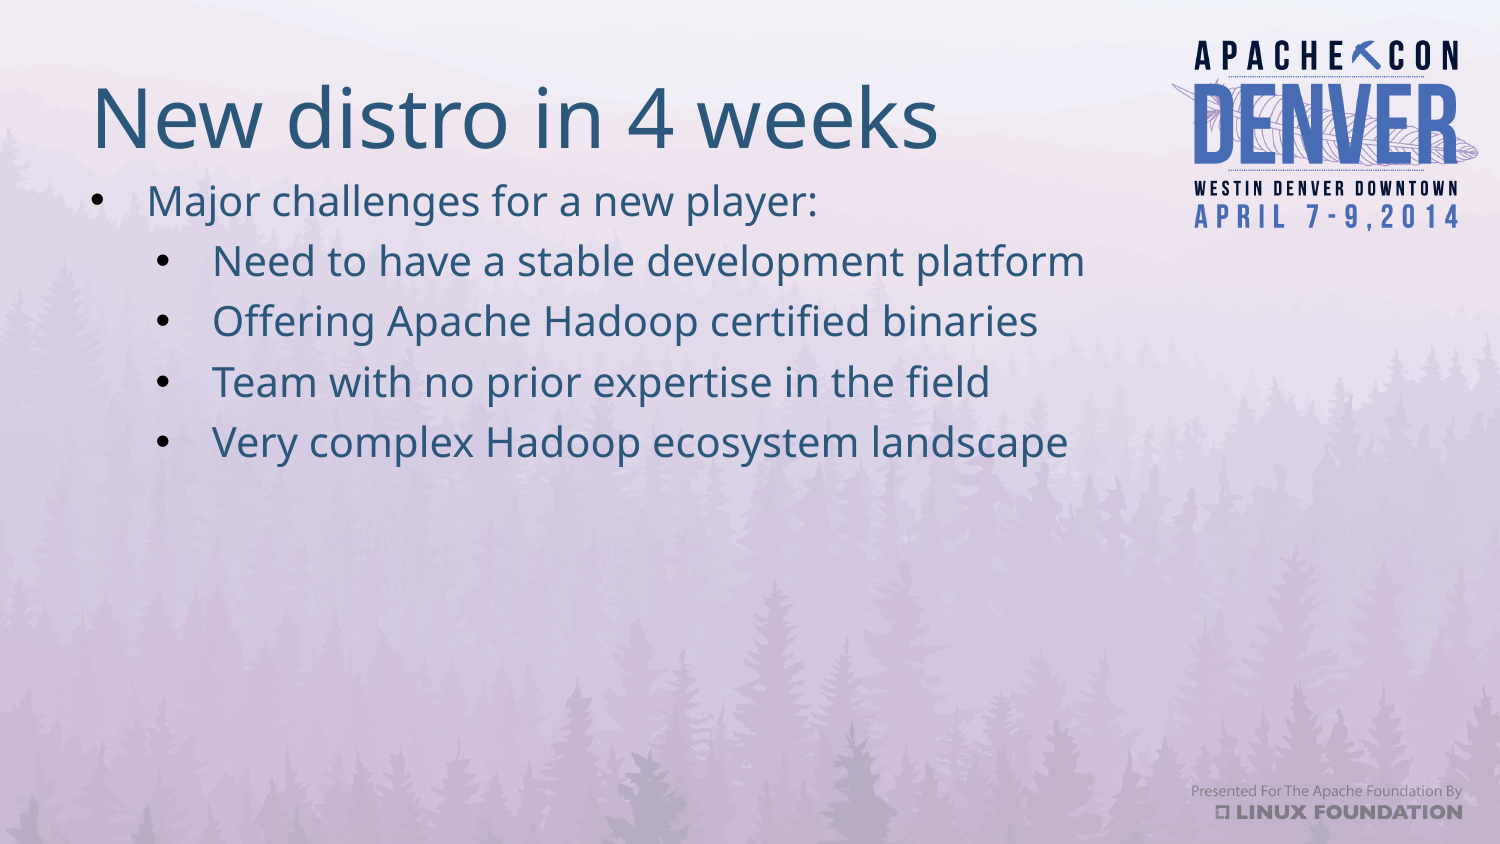

New distro in 4 weeks
Major challenges for a new player:
Need to have a stable development platform
Offering Apache Hadoop certified binaries
Team with no prior expertise in the field
Very complex Hadoop ecosystem landscape